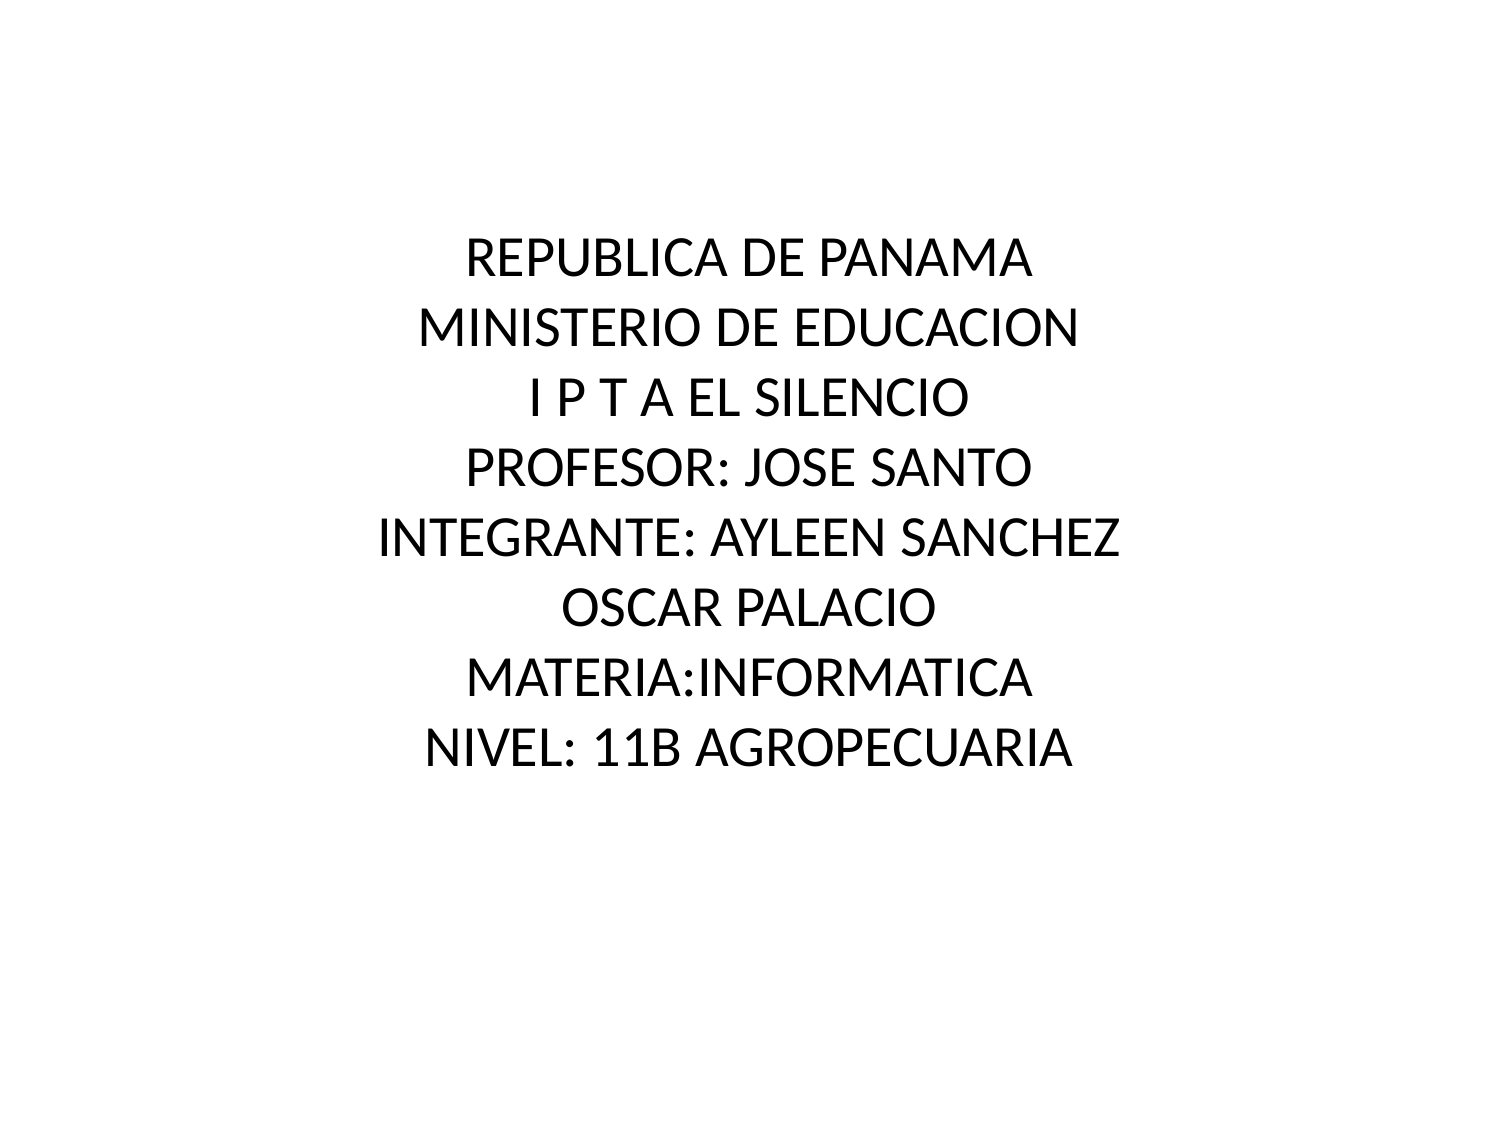

# REPUBLICA DE PANAMA MINISTERIO DE EDUCACION I P T A EL SILENCIO PROFESOR: JOSE SANTO INTEGRANTE: AYLEEN SANCHEZ OSCAR PALACIO MATERIA:INFORMATICA NIVEL: 11B AGROPECUARIA